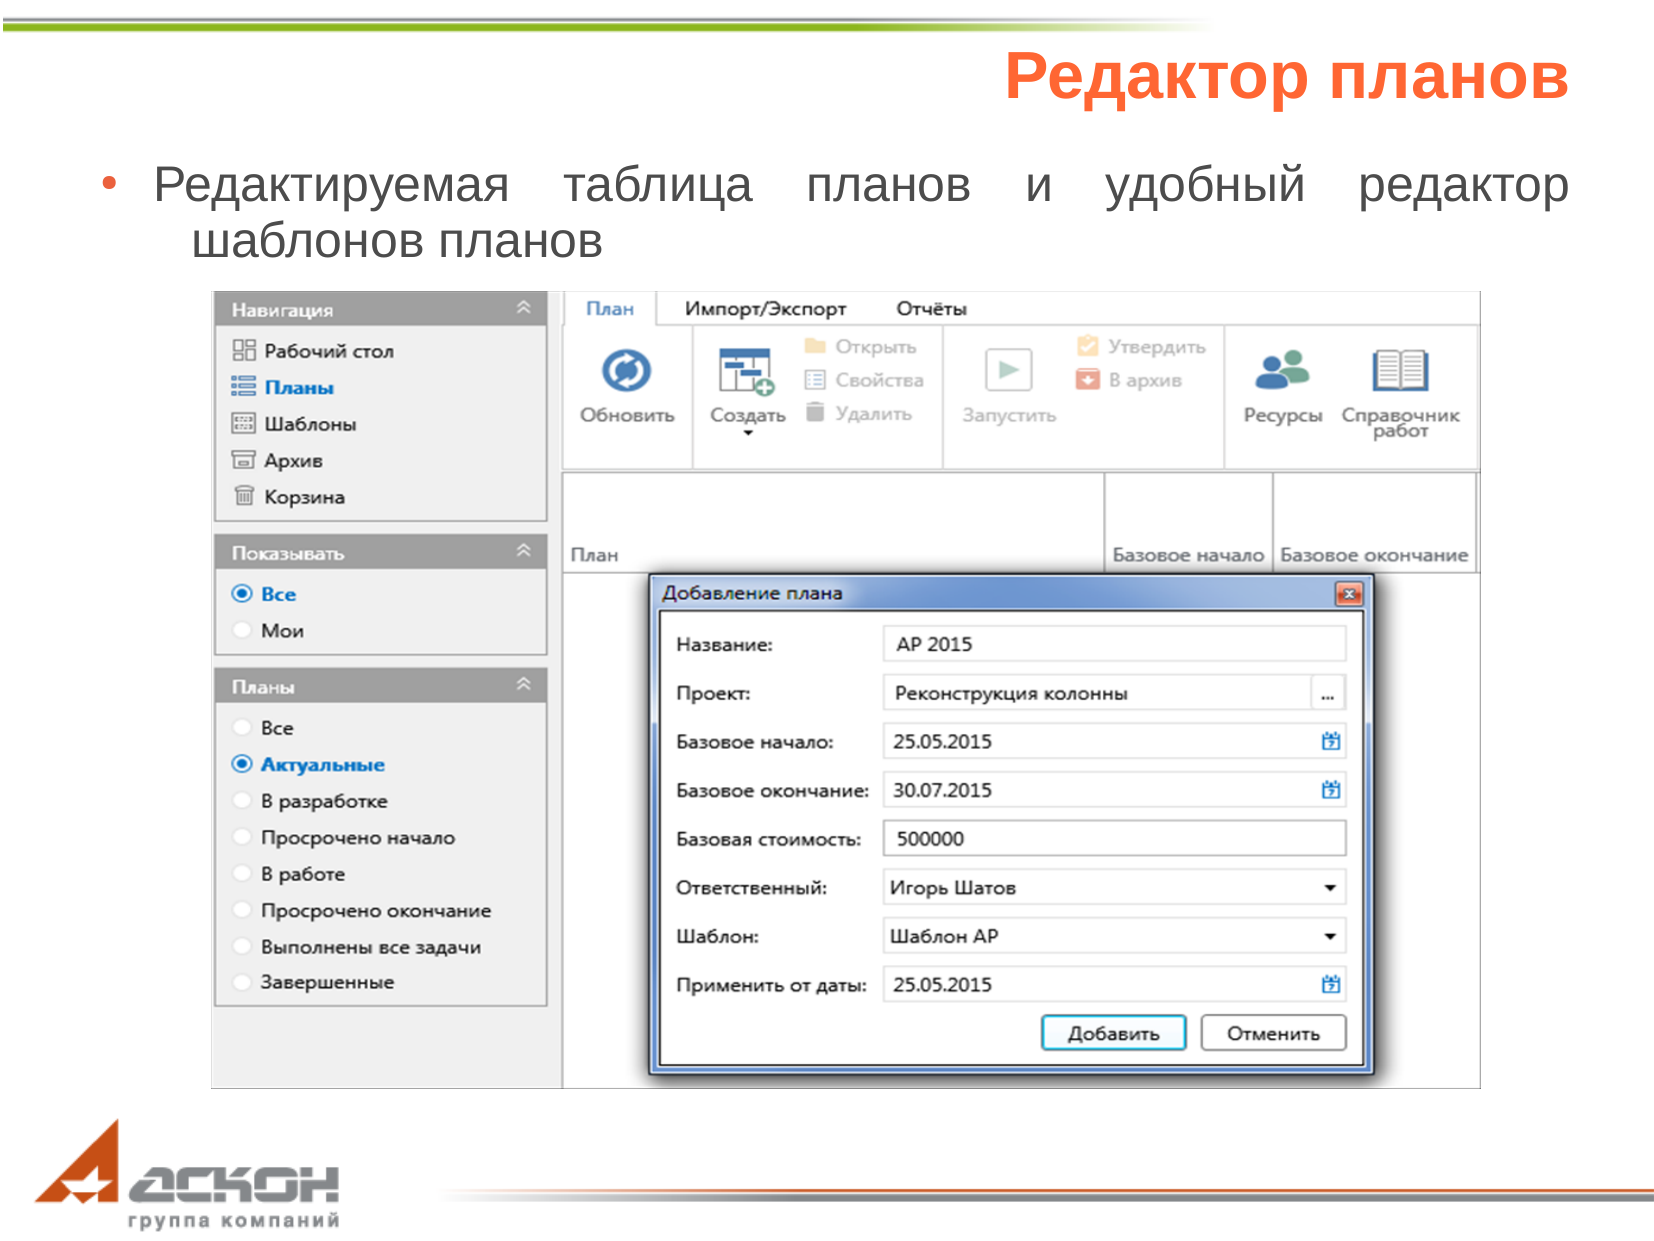

# Редактор планов
Редактируемая таблица планов и удобный редактор шаблонов планов